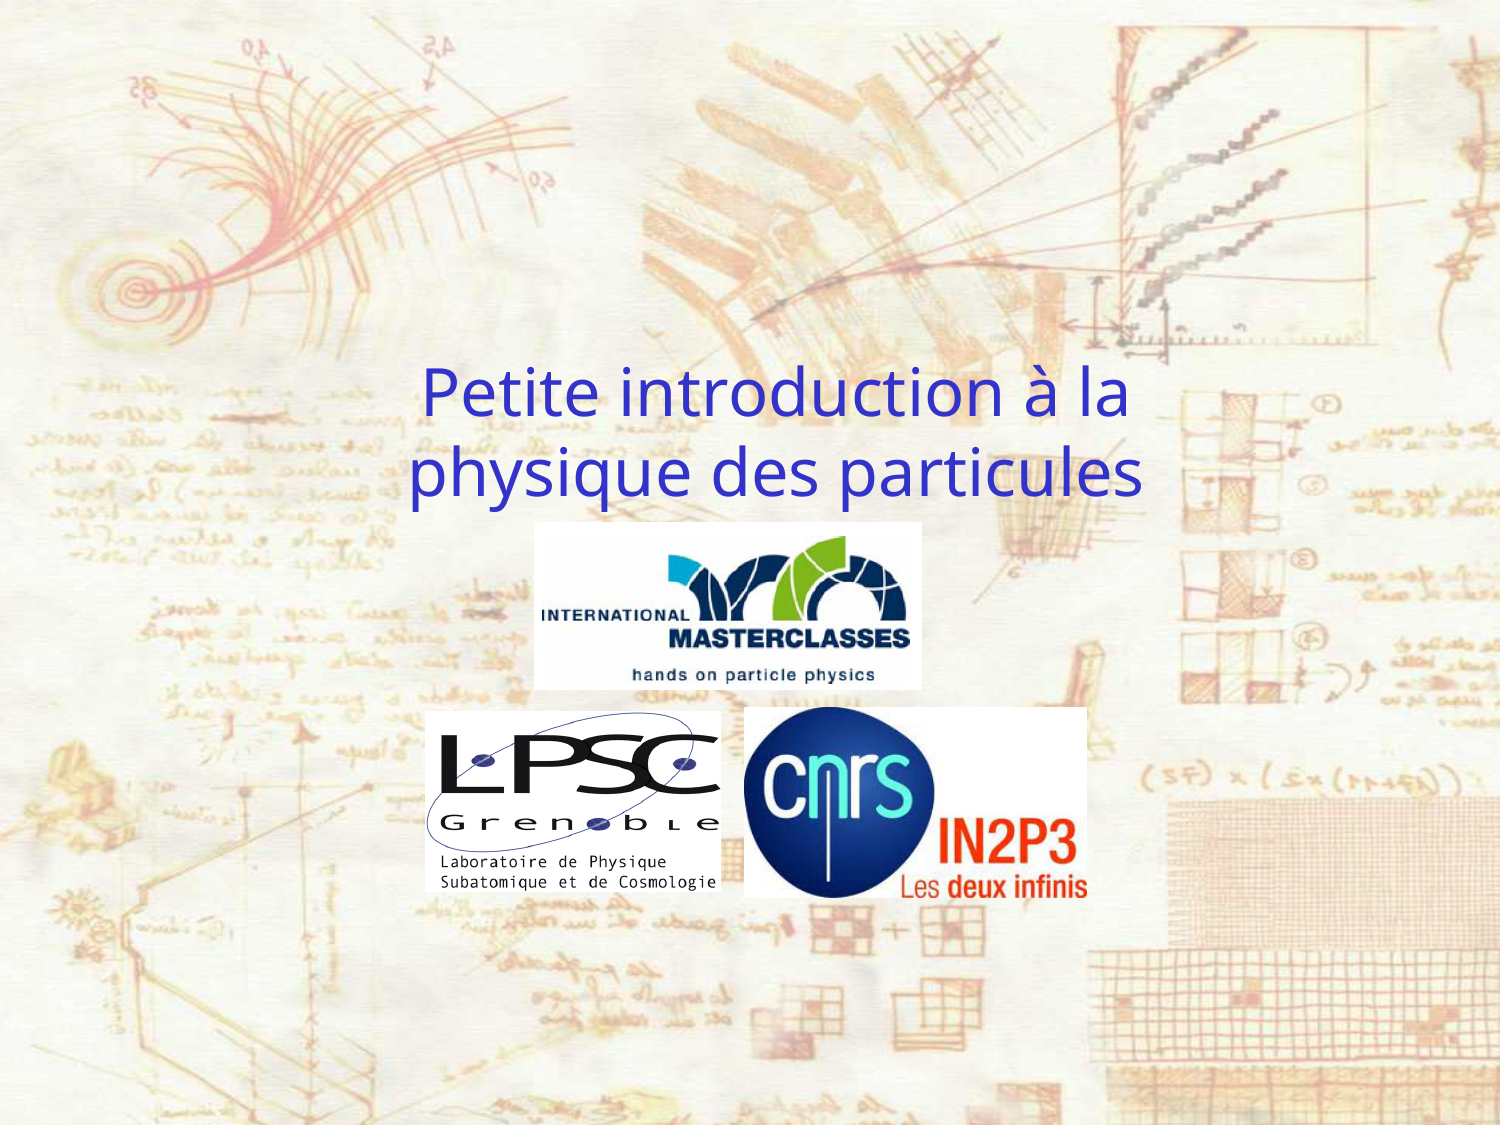

# Petite introduction à la physique des particules